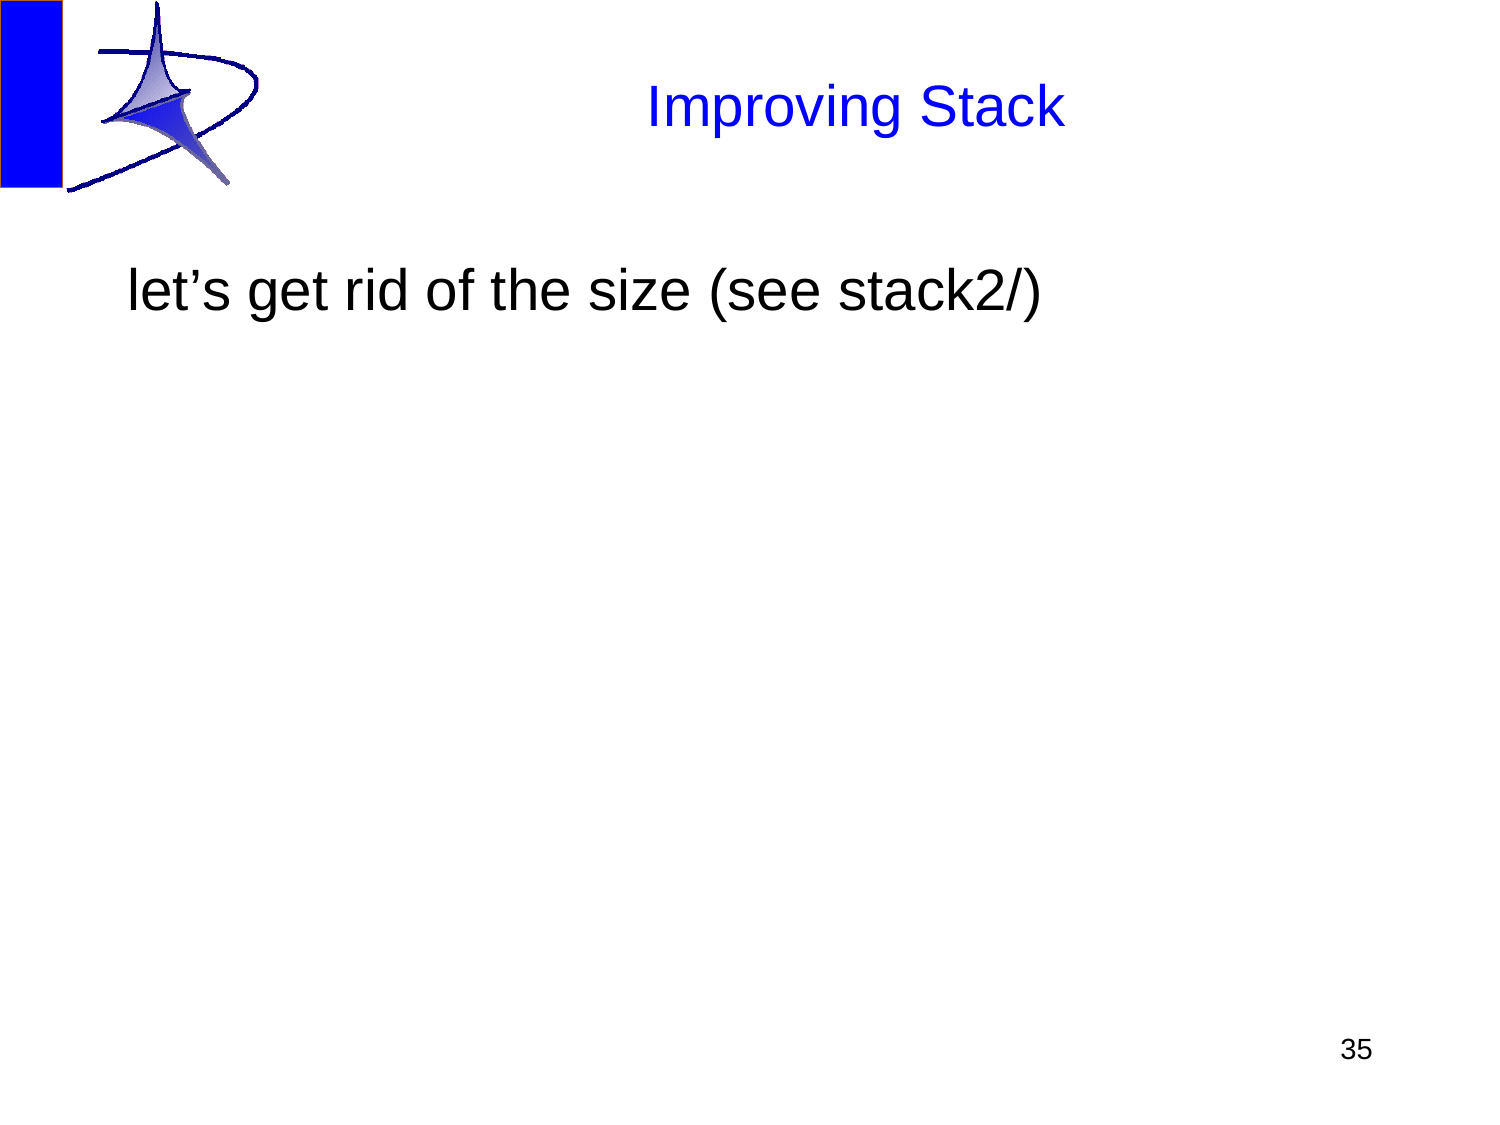

# Improving Stack
let’s get rid of the size (see stack2/)
35